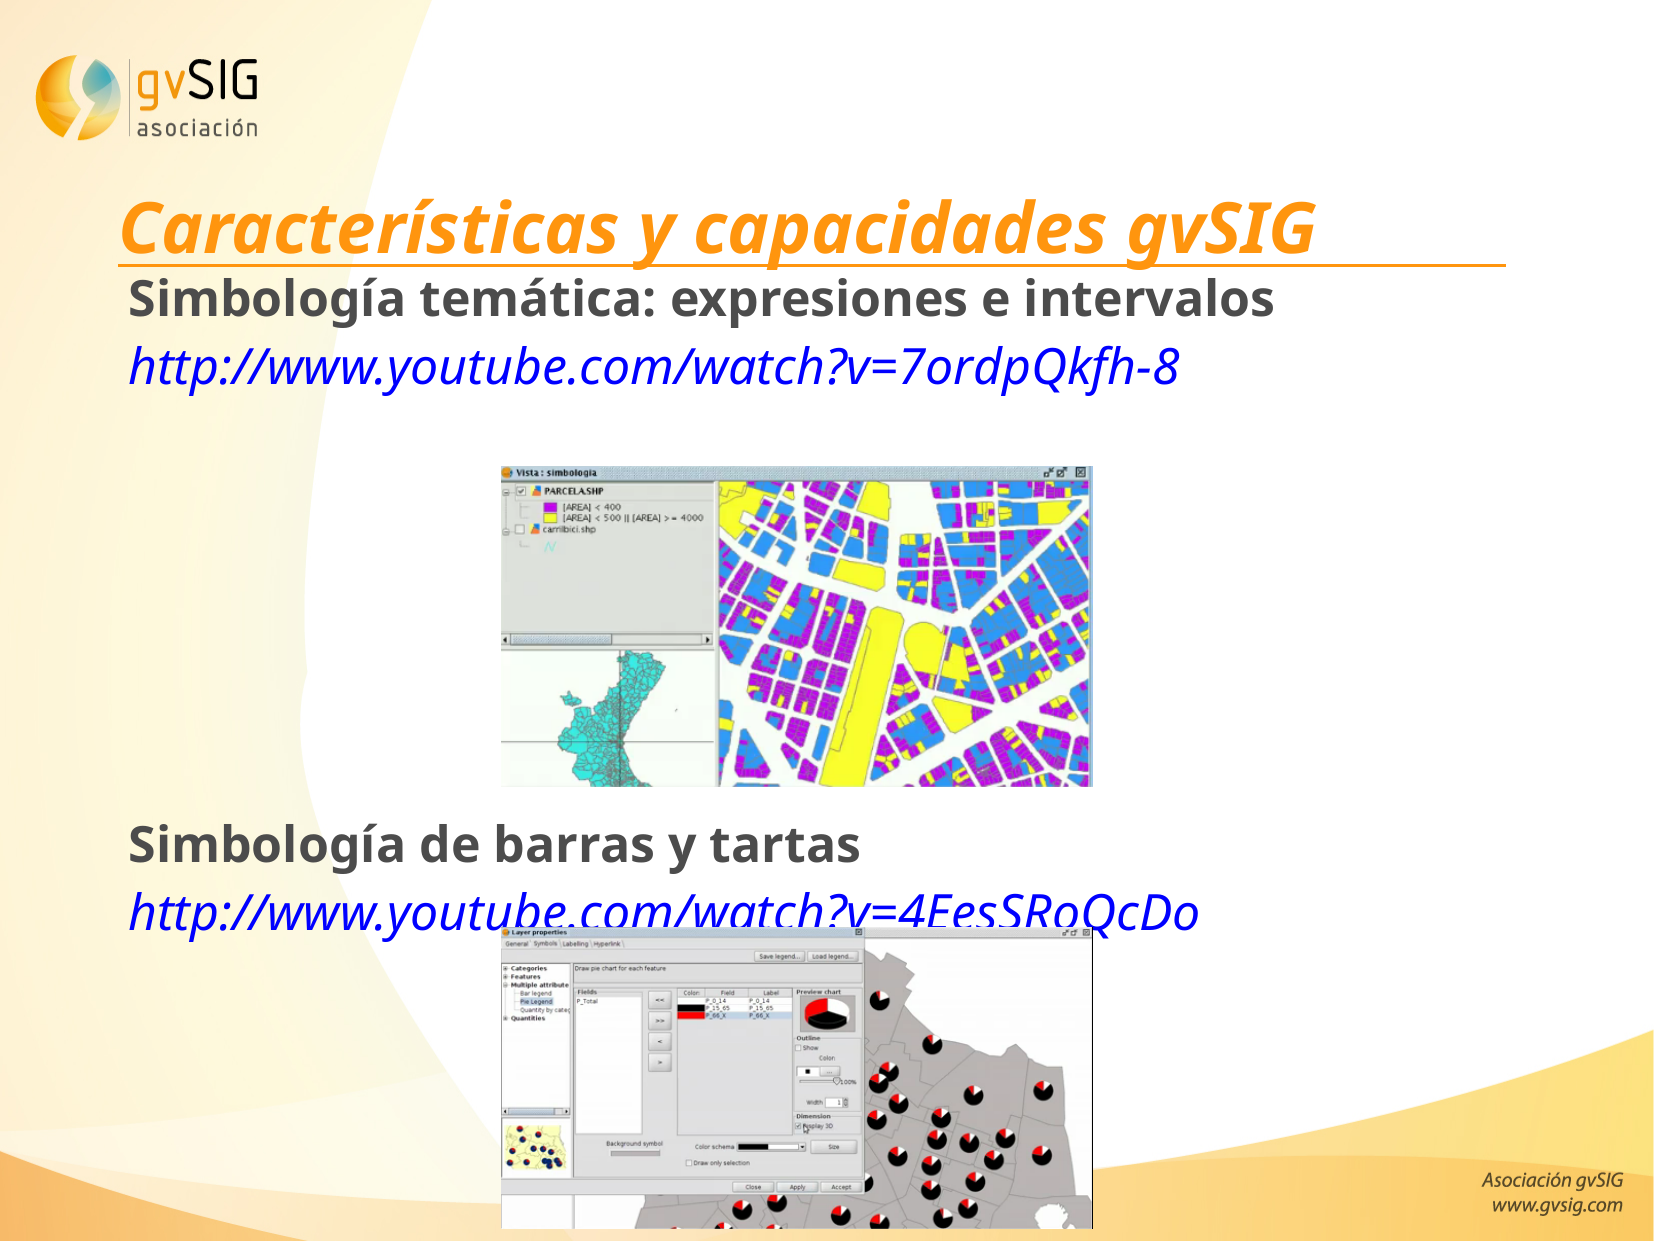

# Características y capacidades gvSIG
Simbología temática: expresiones e intervalos
http://www.youtube.com/watch?v=7ordpQkfh-8
Simbología de barras y tartas
http://www.youtube.com/watch?v=4EesSRoQcDo